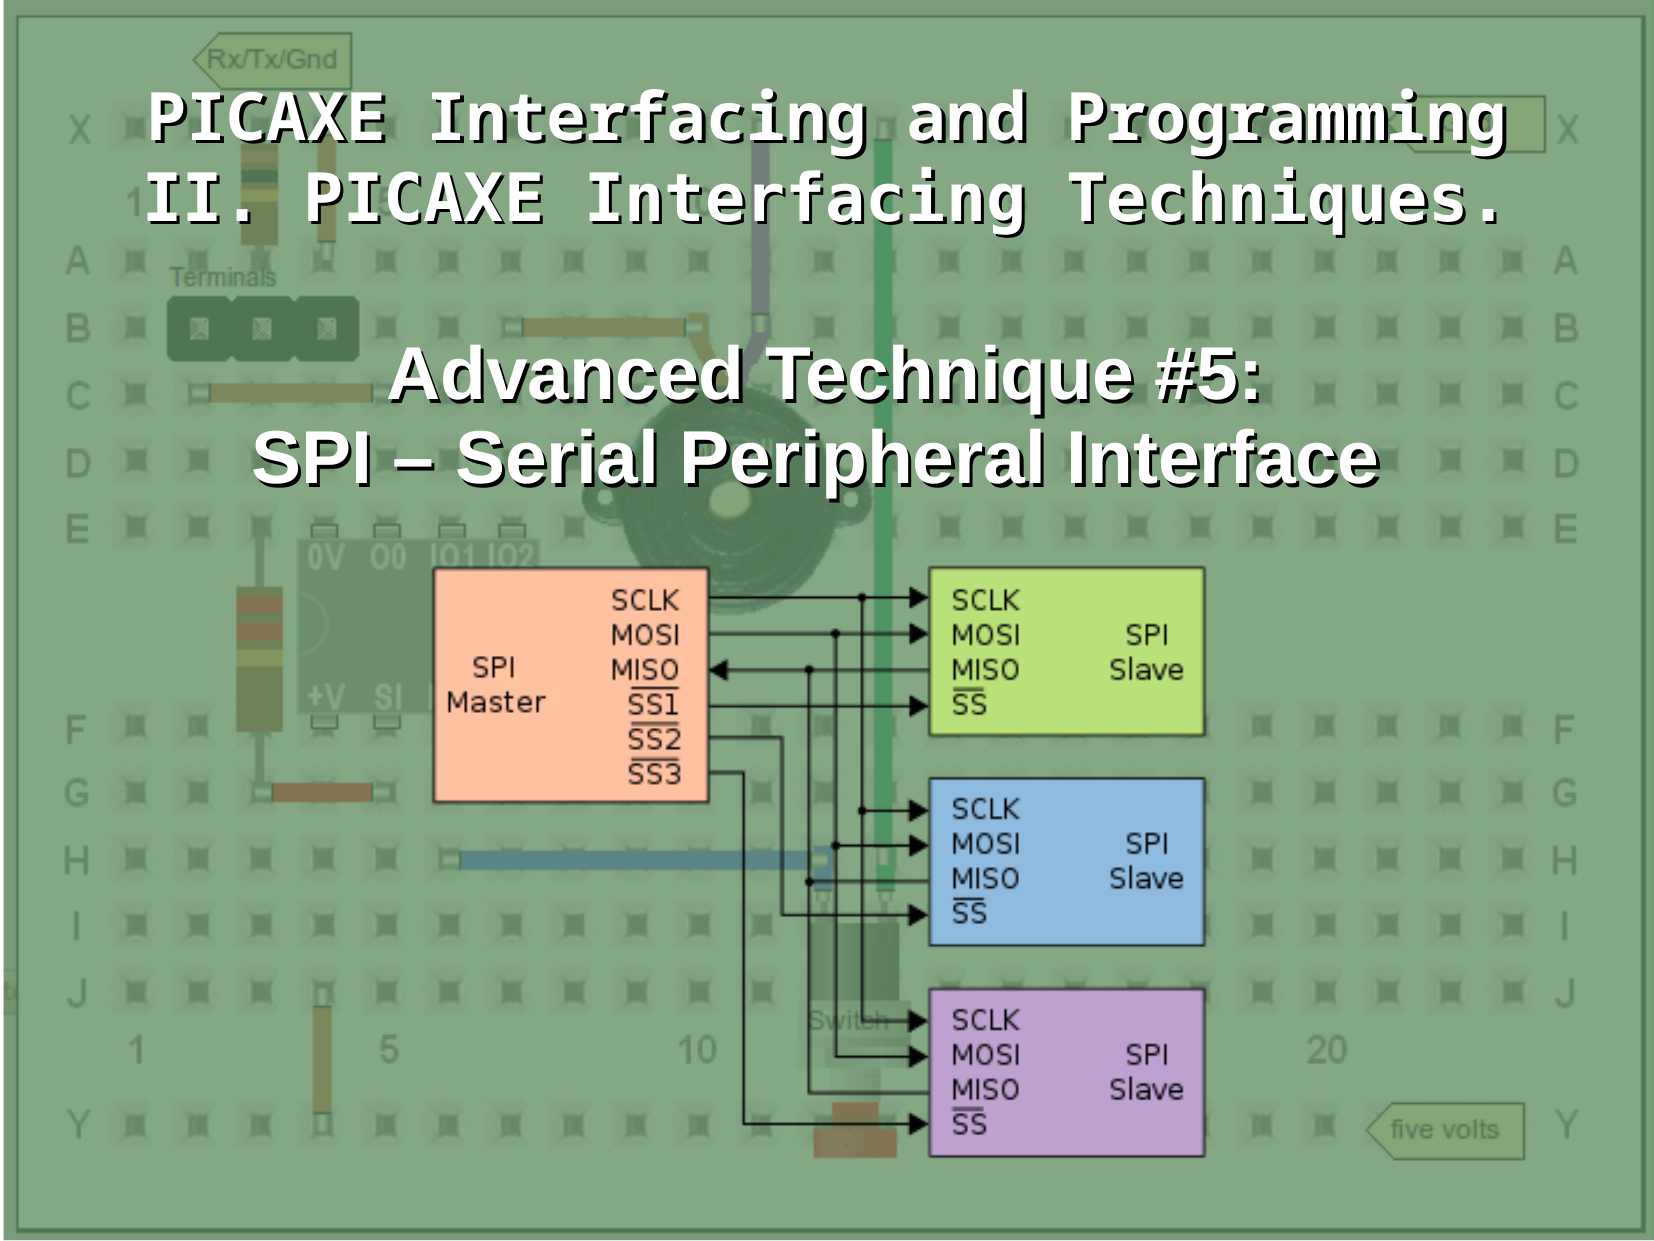

# PICAXE Interfacing and Programming II. PICAXE Interfacing Techniques.
 Advanced Technique #5:
SPI – Serial Peripheral Interface